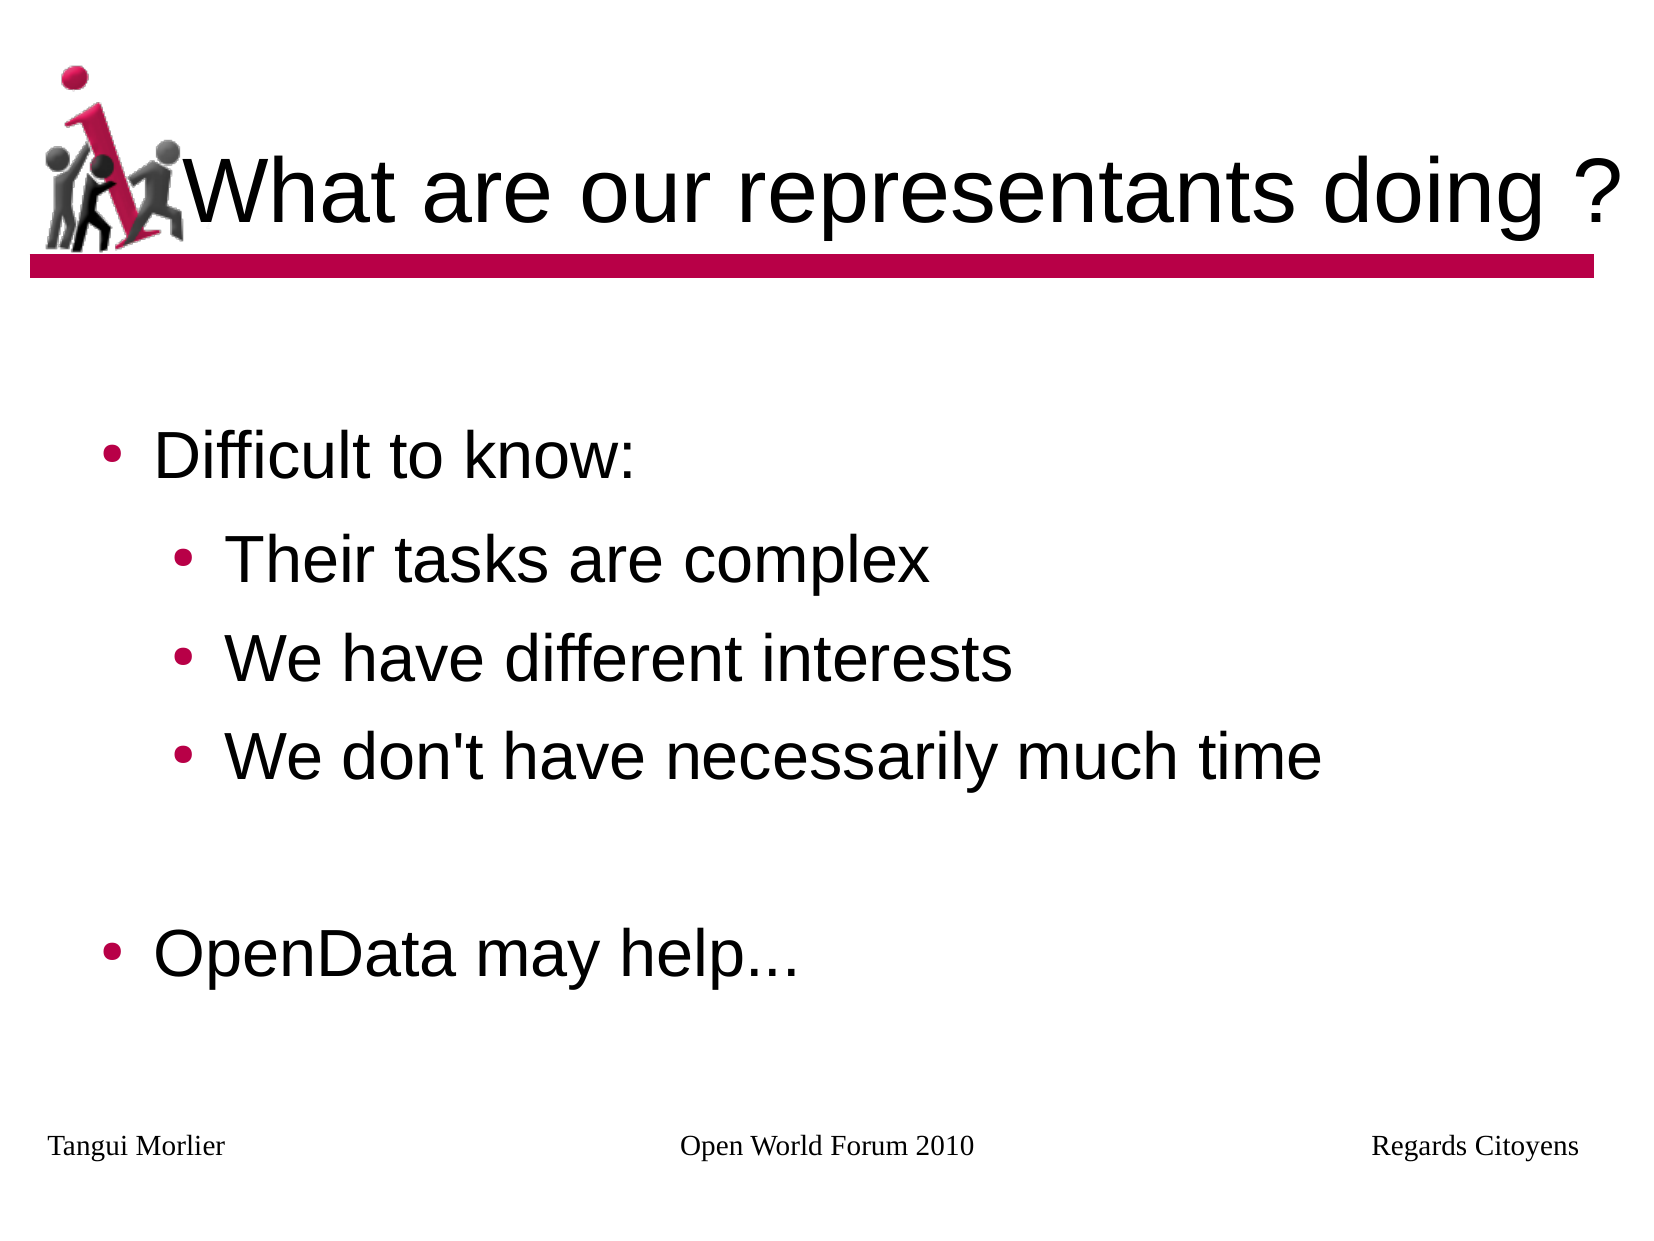

# What are our representants doing ?
Difficult to know:
Their tasks are complex
We have different interests
We don't have necessarily much time
OpenData may help...
Tangui Morlier - Open World Forum 2010